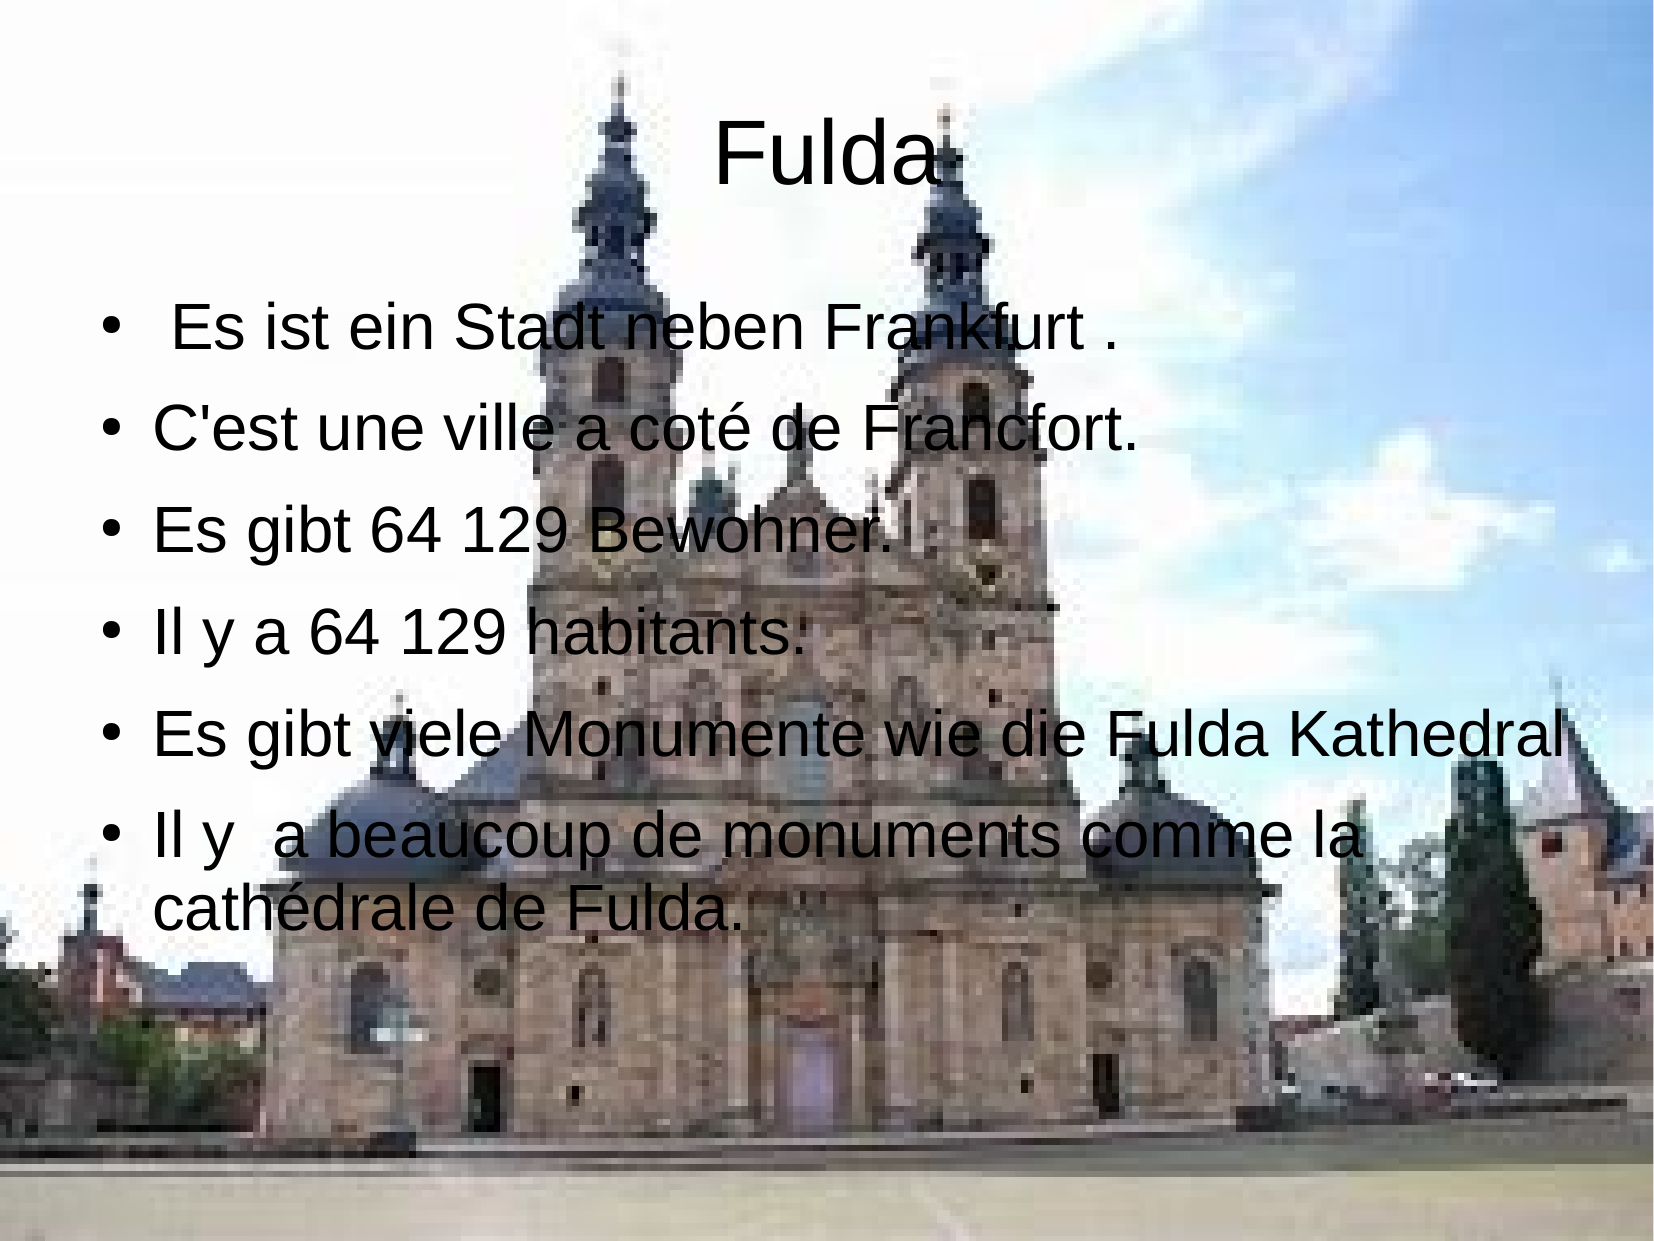

# Fulda
 Es ist ein Stadt neben Frankfurt .
C'est une ville a coté de Francfort.
Es gibt 64 129 Bewohner.
Il y a 64 129 habitants.
Es gibt viele Monumente wie die Fulda Kathedral
Il y a beaucoup de monuments comme la cathédrale de Fulda.